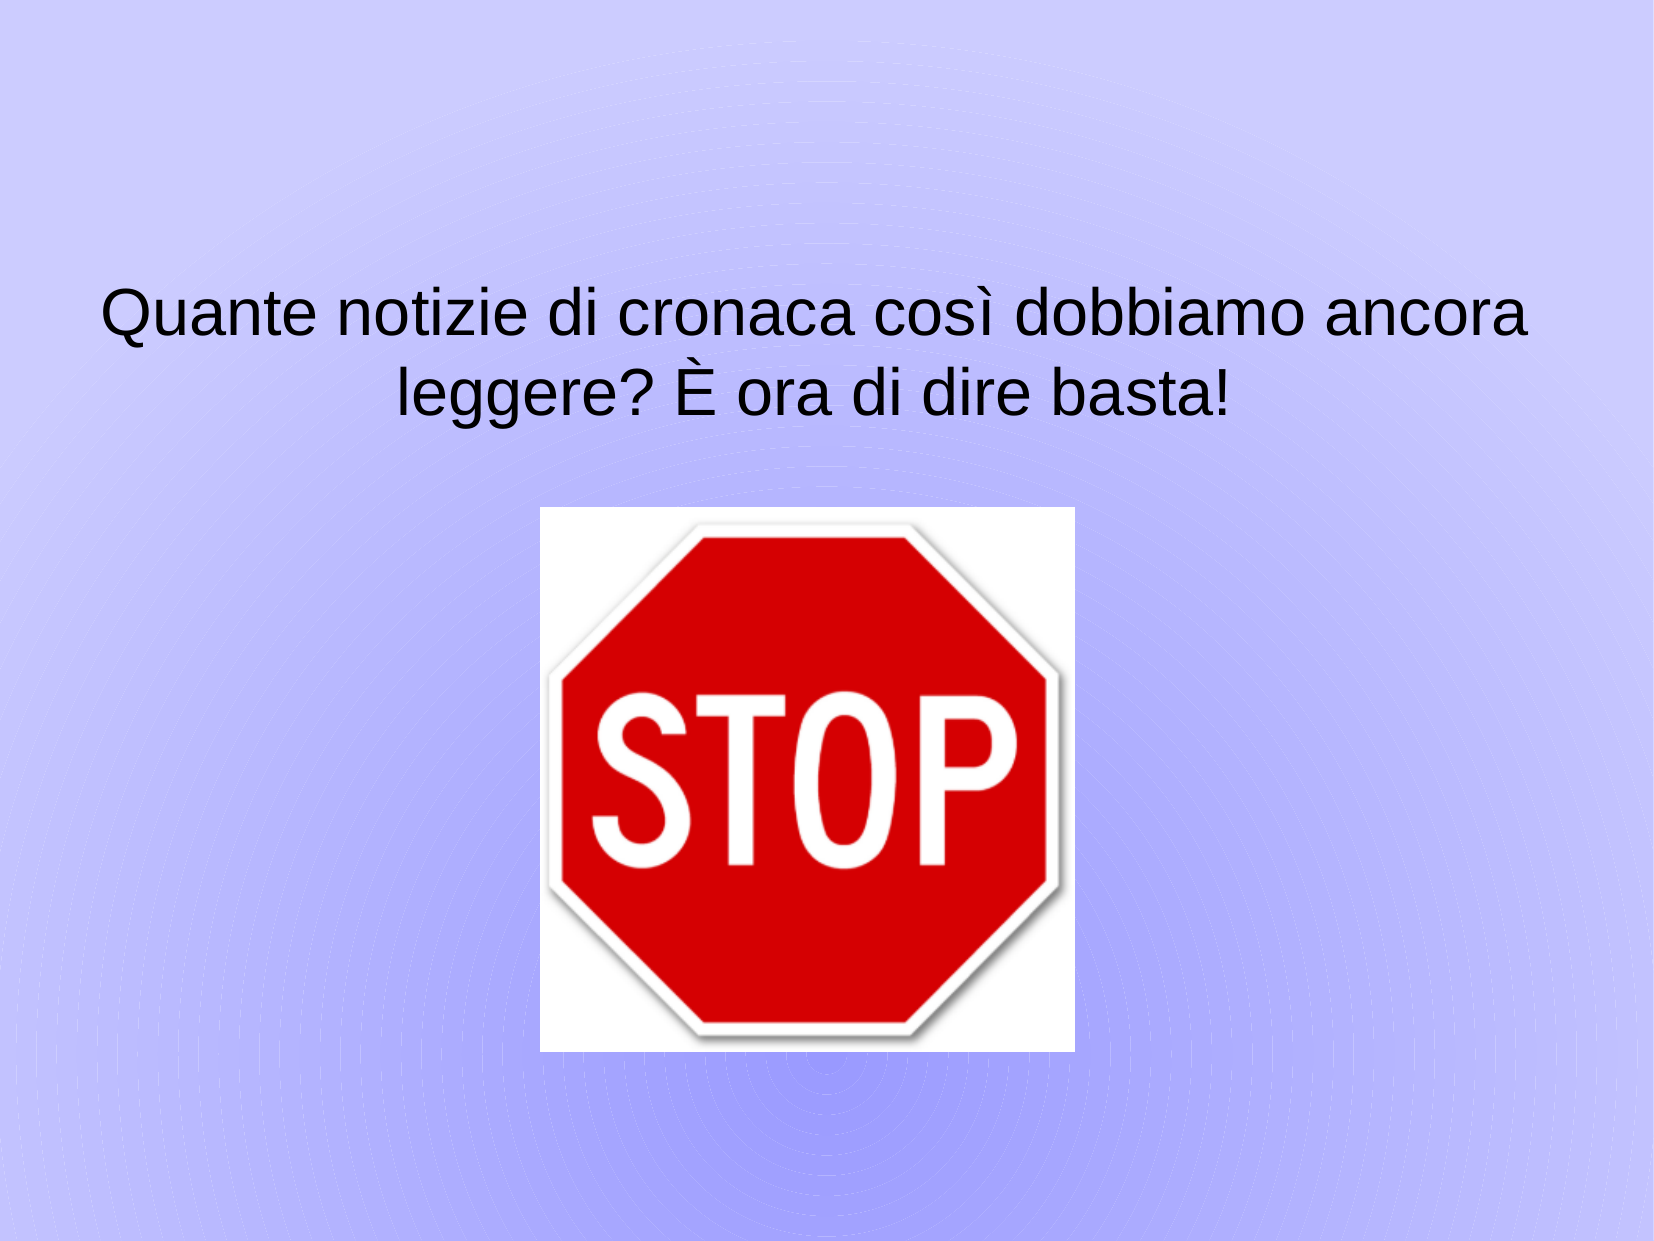

# Quante notizie di cronaca così dobbiamo ancora leggere? È ora di dire basta!